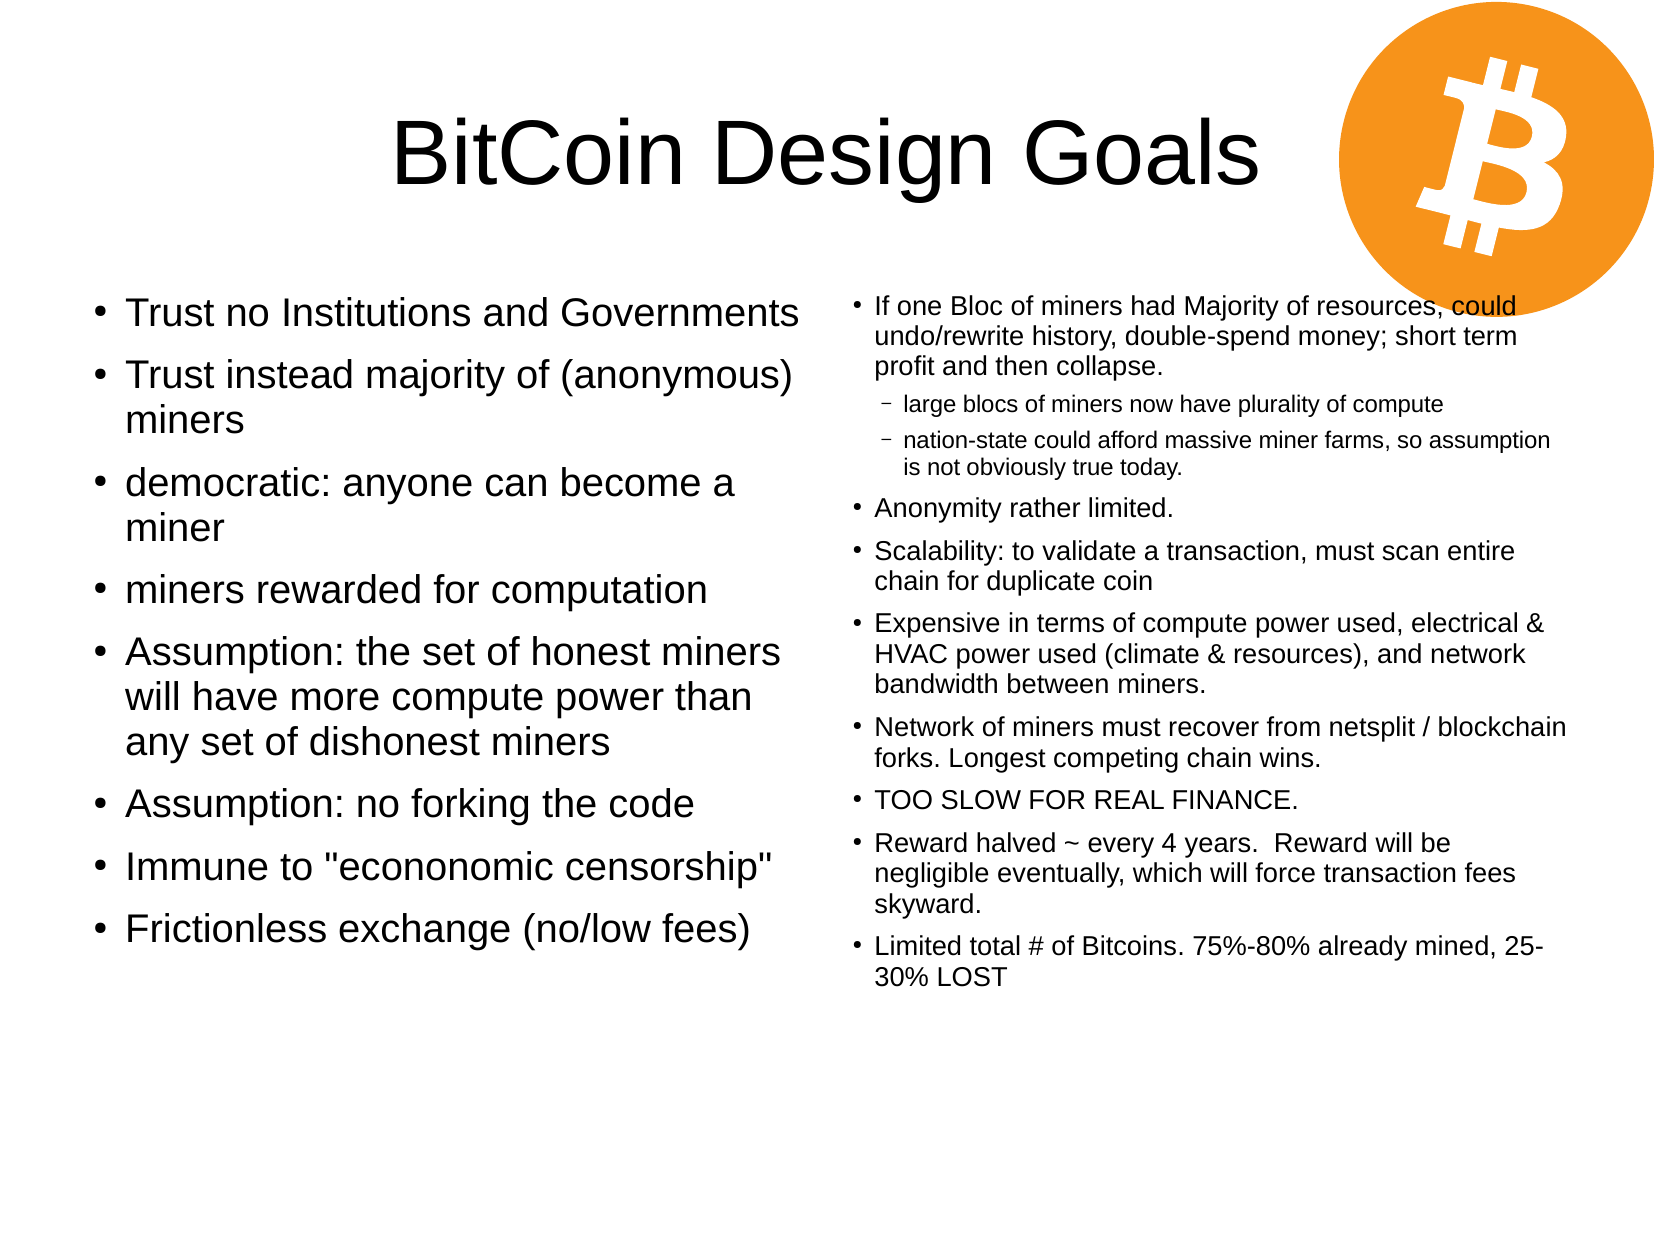

# BitCoin Design Goals
Trust no Institutions and Governments
Trust instead majority of (anonymous) miners
democratic: anyone can become a miner
miners rewarded for computation
Assumption: the set of honest miners will have more compute power than any set of dishonest miners
Assumption: no forking the code
Immune to "econonomic censorship"
Frictionless exchange (no/low fees)
If one Bloc of miners had Majority of resources, could undo/rewrite history, double-spend money; short term profit and then collapse.
large blocs of miners now have plurality of compute
nation-state could afford massive miner farms, so assumption is not obviously true today.
Anonymity rather limited.
Scalability: to validate a transaction, must scan entire chain for duplicate coin
Expensive in terms of compute power used, electrical & HVAC power used (climate & resources), and network bandwidth between miners.
Network of miners must recover from netsplit / blockchain forks. Longest competing chain wins.
TOO SLOW FOR REAL FINANCE.
Reward halved ~ every 4 years. Reward will be negligible eventually, which will force transaction fees skyward.
Limited total # of Bitcoins. 75%-80% already mined, 25-30% LOST